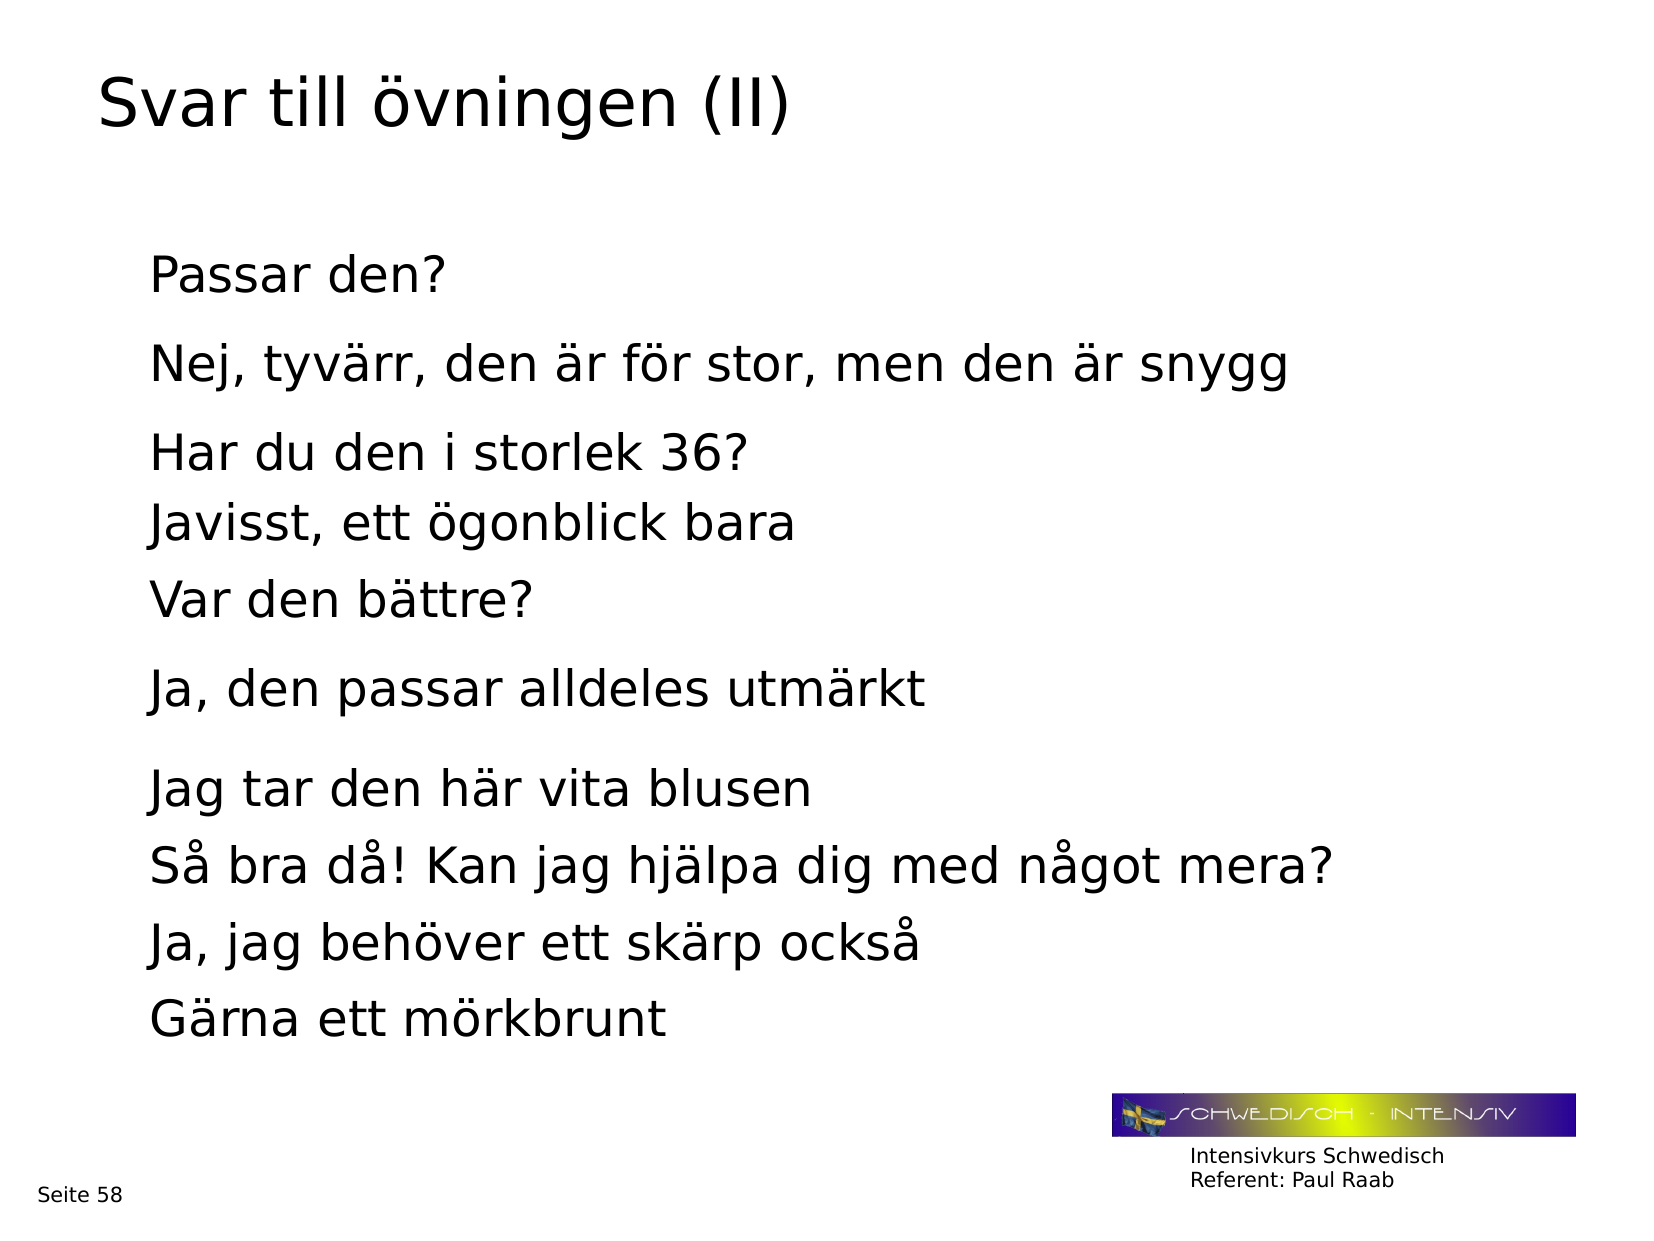

Svar till övningen (II)
Passar den?
Nej, tyvärr, den är för stor, men den är snygg
Har du den i storlek 36?
Javisst, ett ögonblick bara
Var den bättre?
Ja, den passar alldeles utmärkt
Jag tar den här vita blusen
Så bra då! Kan jag hjälpa dig med något mera?
Ja, jag behöver ett skärp också
Gärna ett mörkbrunt